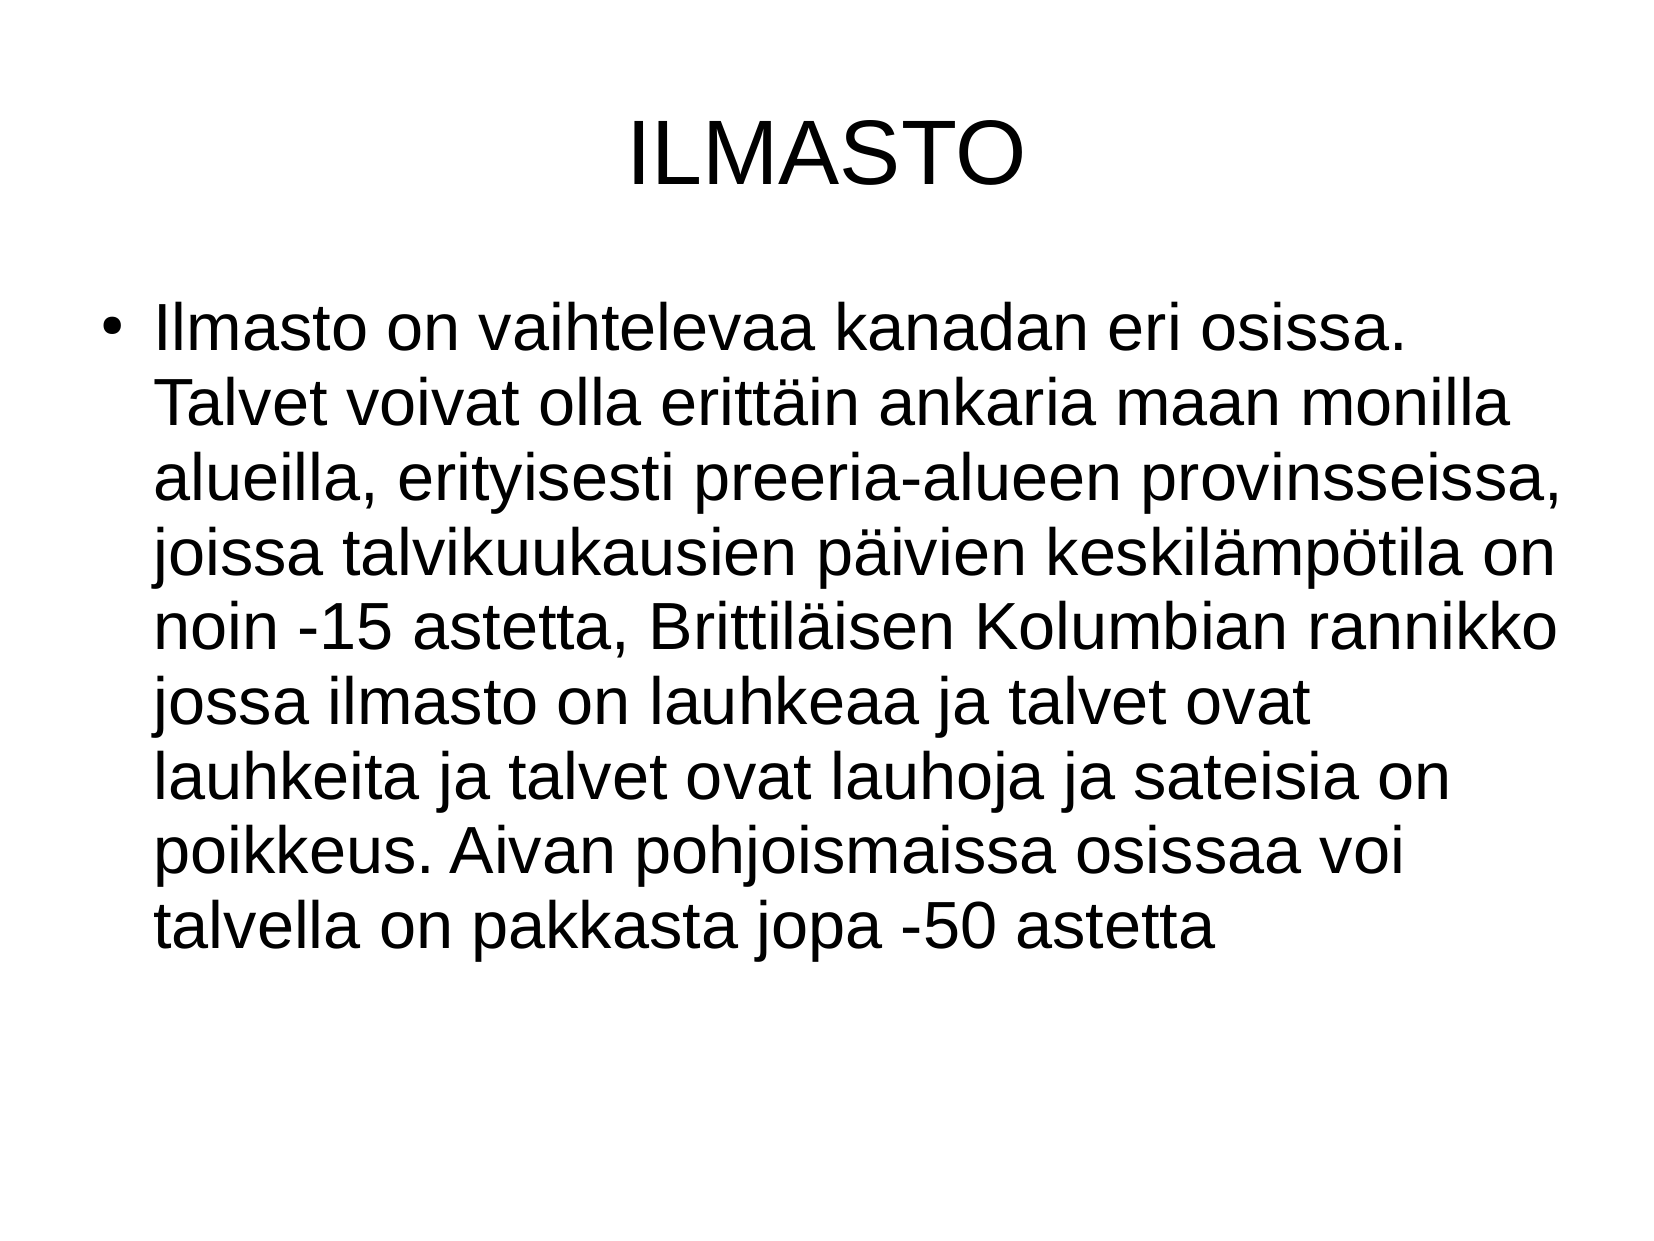

# ILMASTO
Ilmasto on vaihtelevaa kanadan eri osissa. Talvet voivat olla erittäin ankaria maan monilla alueilla, erityisesti preeria-alueen provinsseissa, joissa talvikuukausien päivien keskilämpötila on noin -15 astetta, Brittiläisen Kolumbian rannikko jossa ilmasto on lauhkeaa ja talvet ovat lauhkeita ja talvet ovat lauhoja ja sateisia on poikkeus. Aivan pohjoismaissa osissaa voi talvella on pakkasta jopa -50 astetta